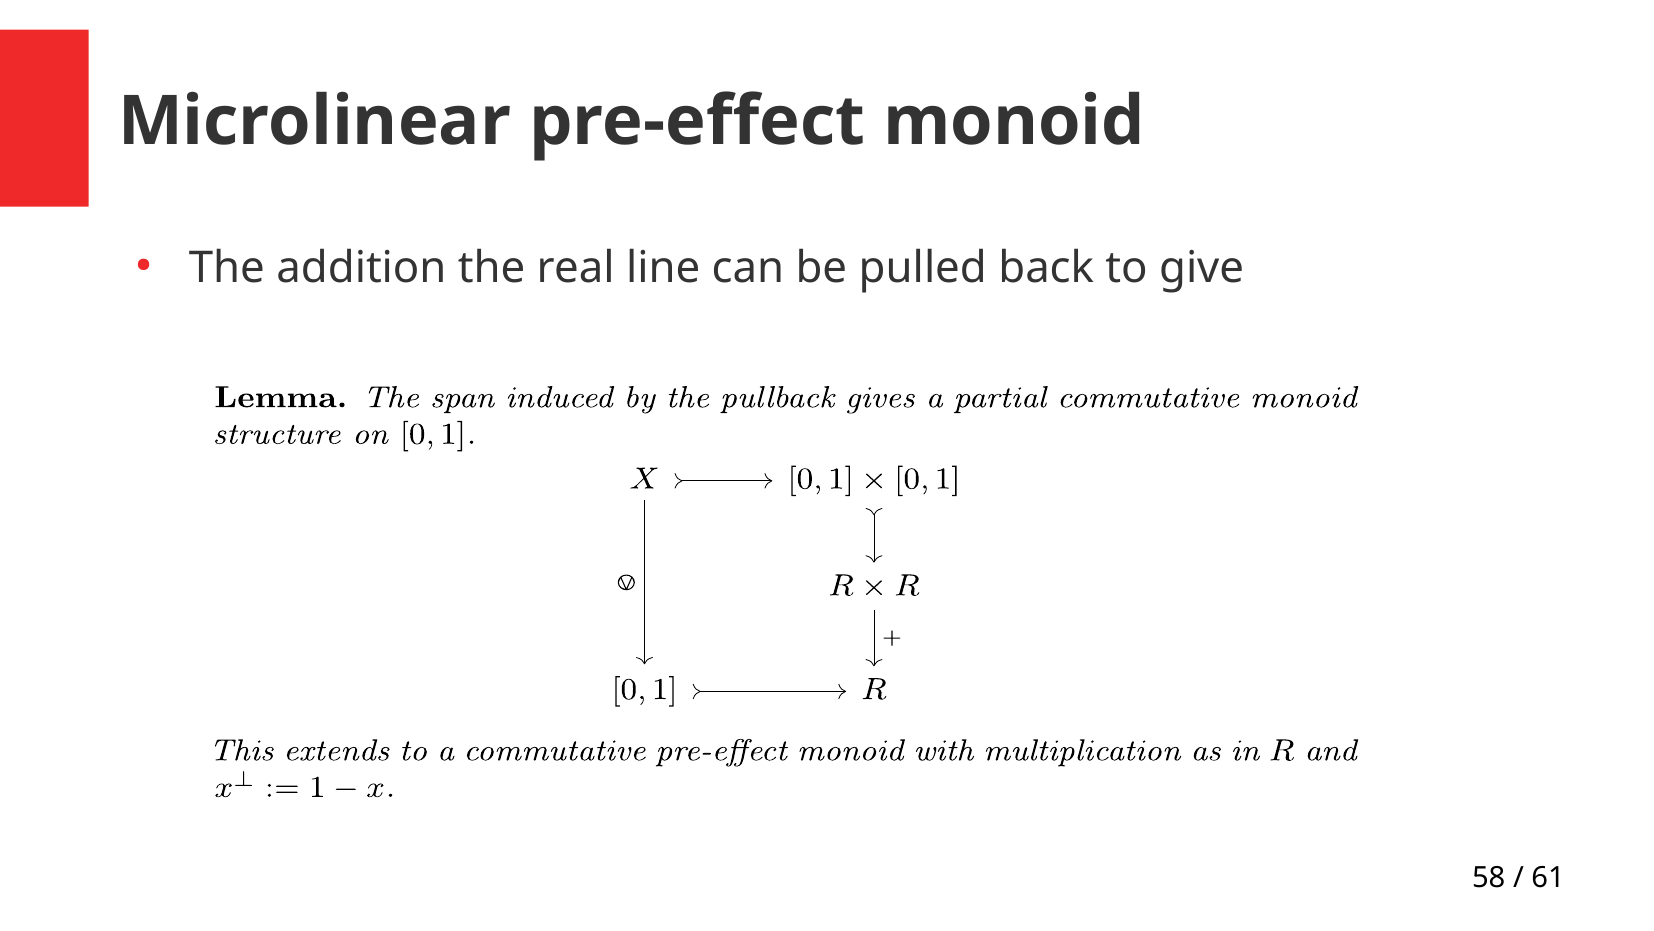

# Microlinear pre-effect monoid
The addition the real line can be pulled back to give
58